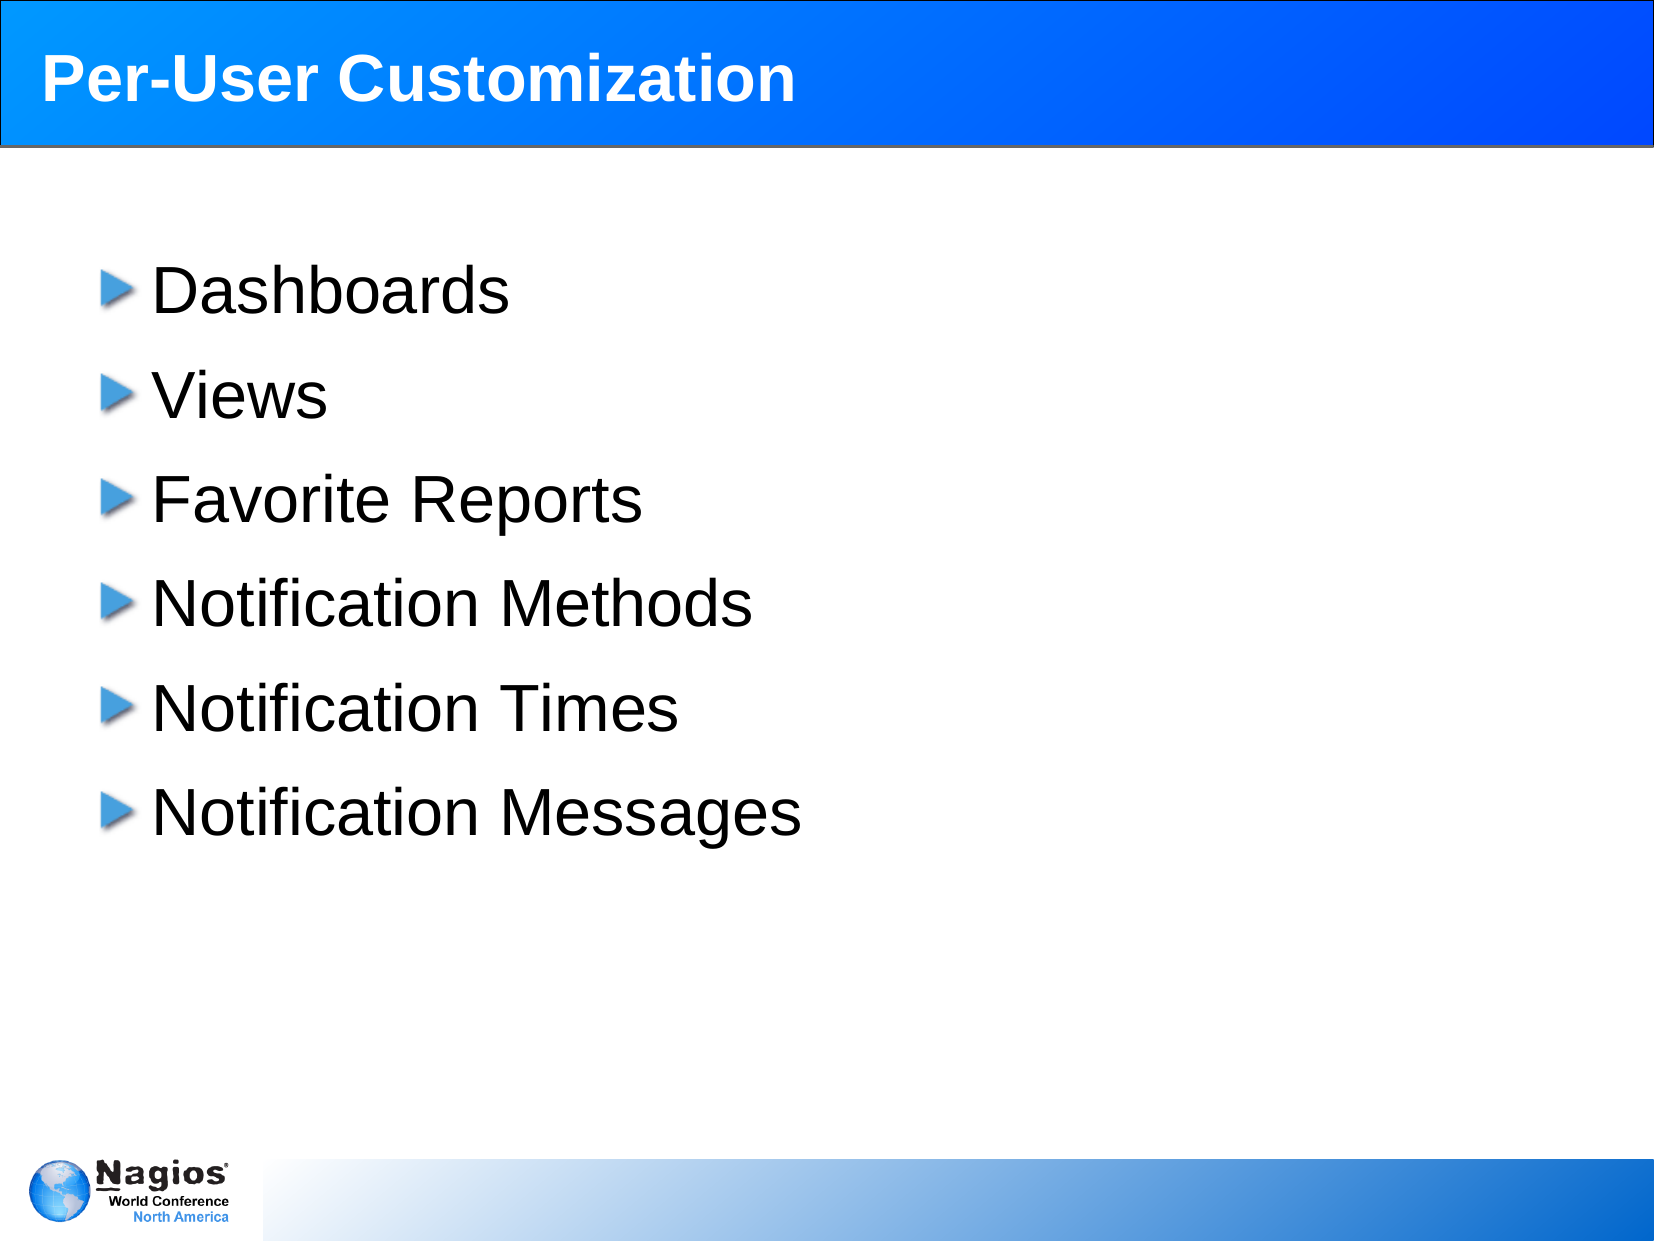

# Per-User Customization
Dashboards
Views
Favorite Reports
Notification Methods
Notification Times
Notification Messages